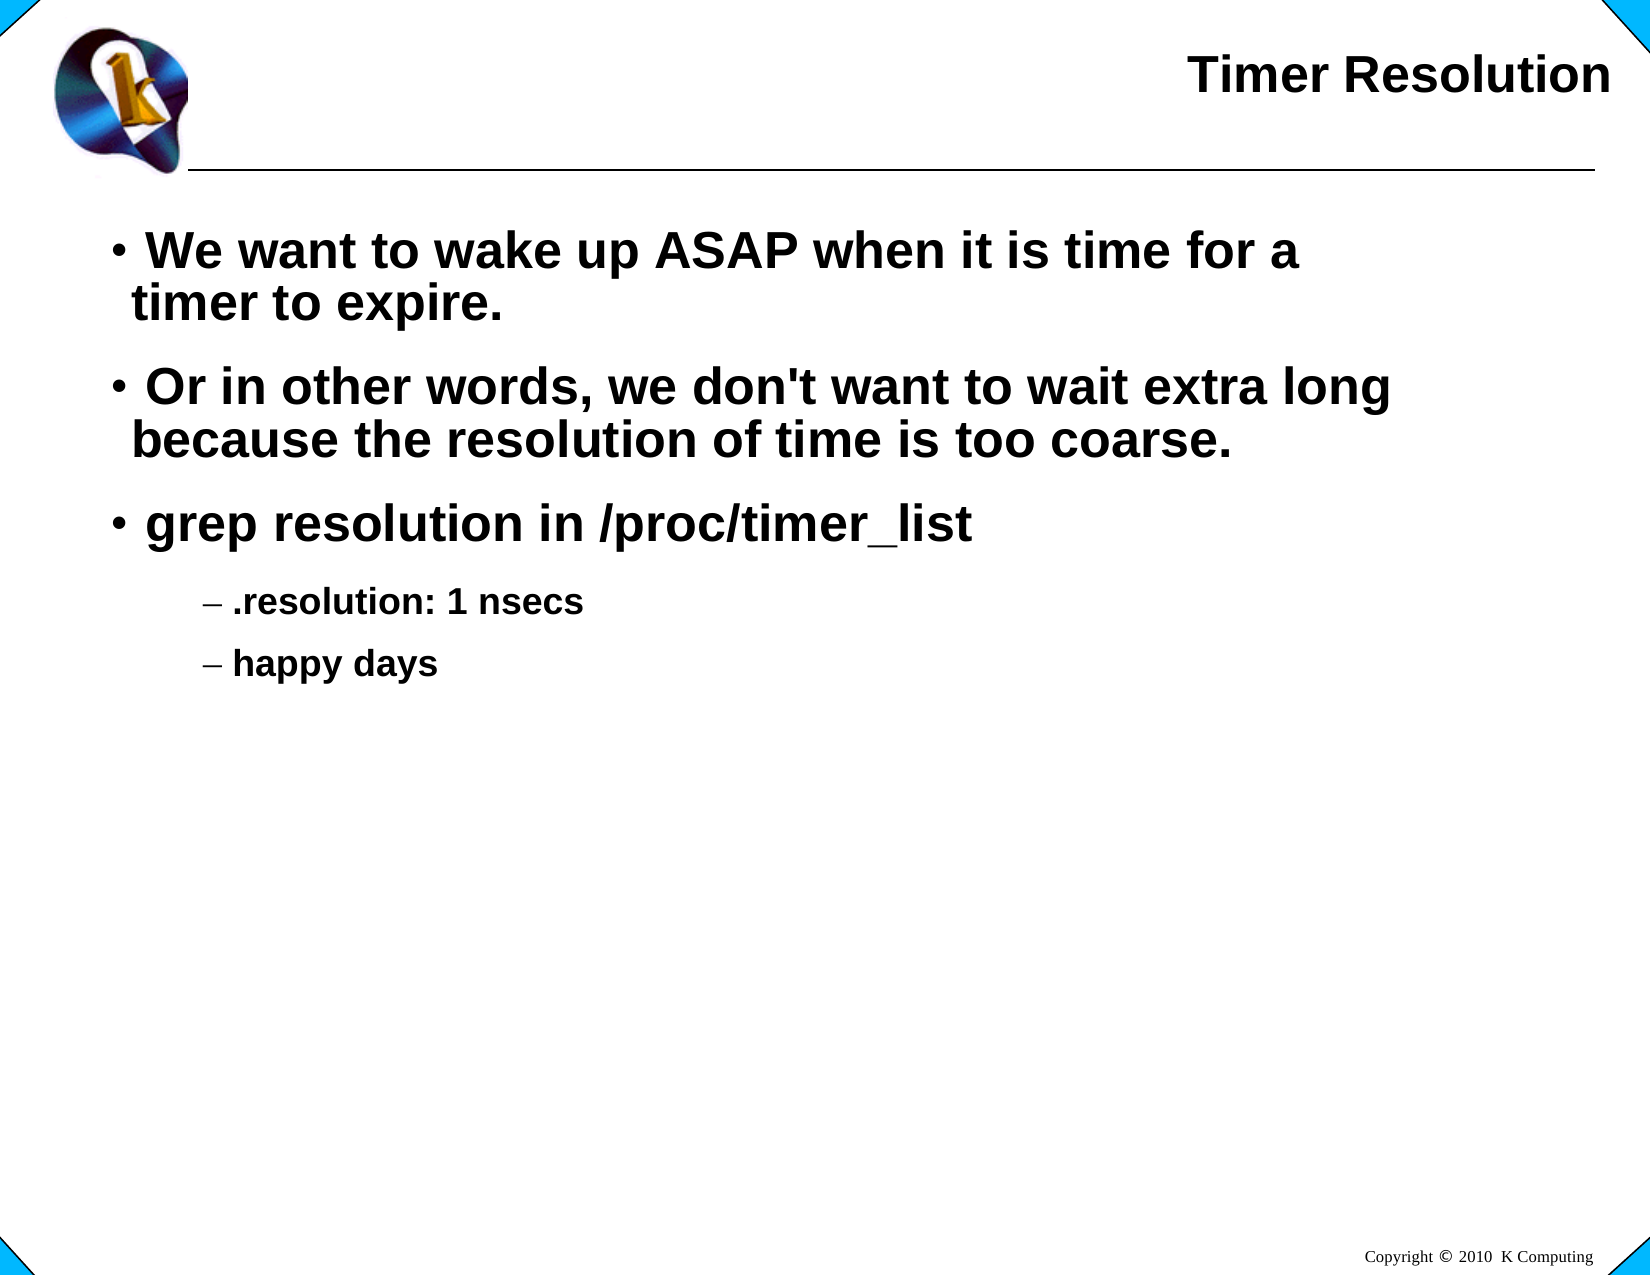

# Timer Resolution
 We want to wake up ASAP when it is time for a timer to expire.
 Or in other words, we don't want to wait extra long because the resolution of time is too coarse.
 grep resolution in /proc/timer_list
 .resolution: 1 nsecs
 happy days